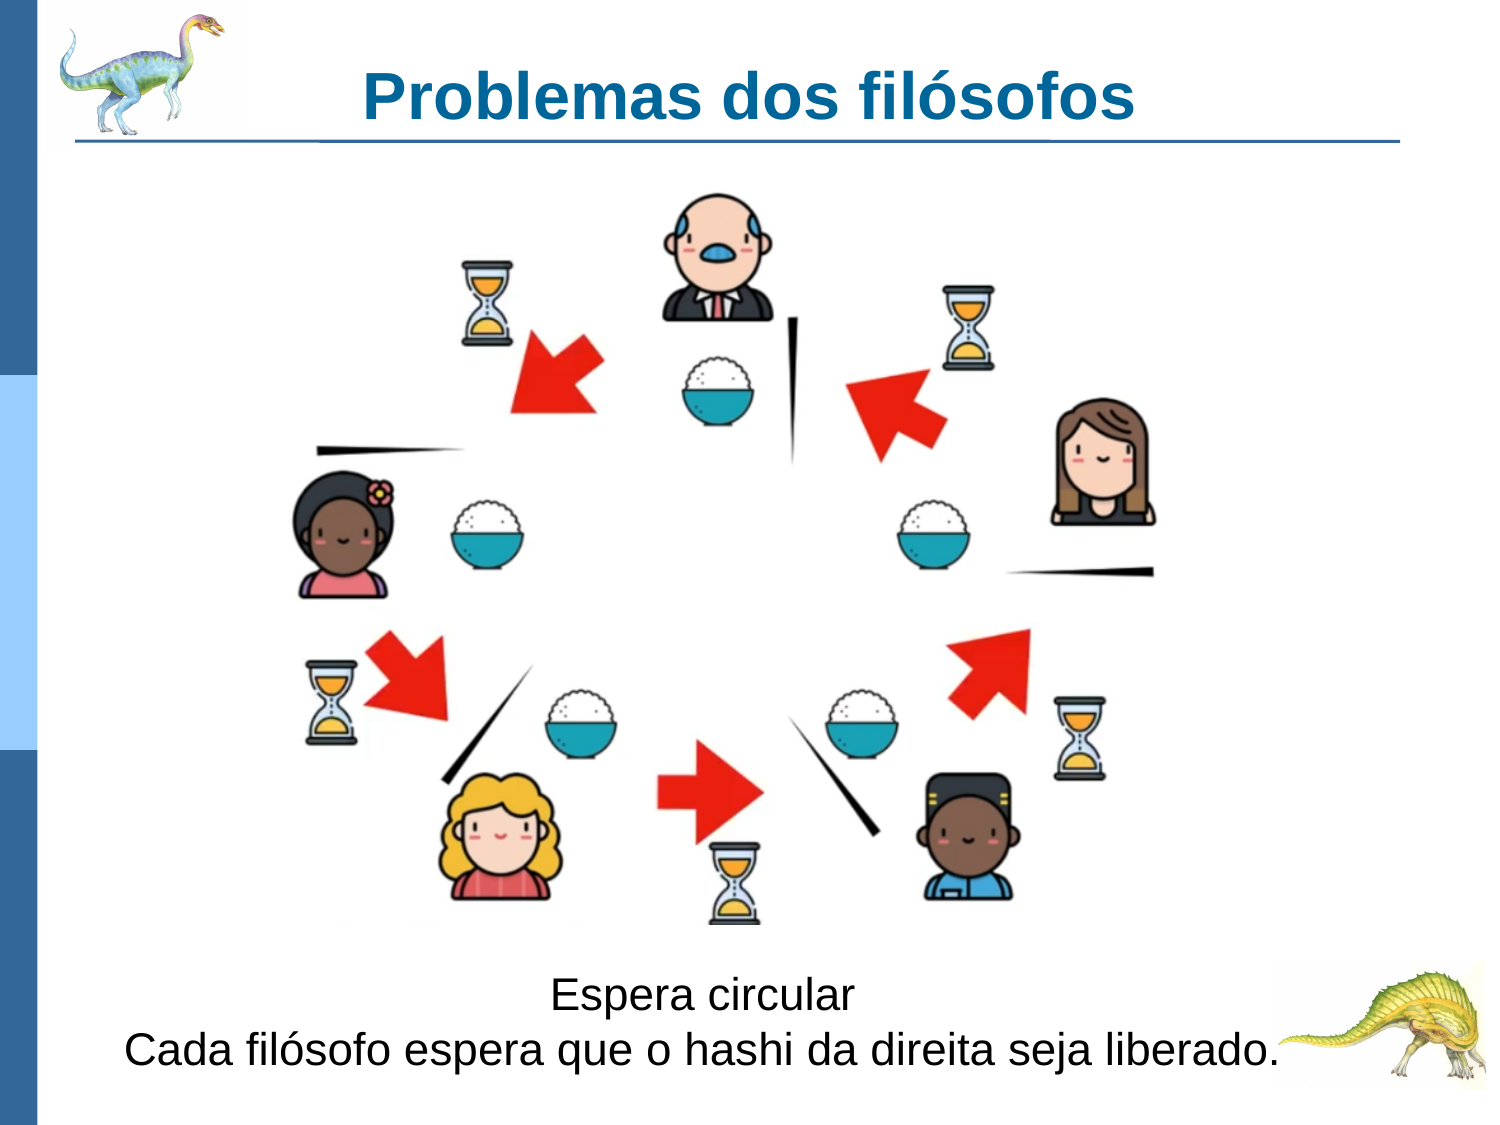

Problemas dos filósofos
Espera circular
Cada filósofo espera que o hashi da direita seja liberado.